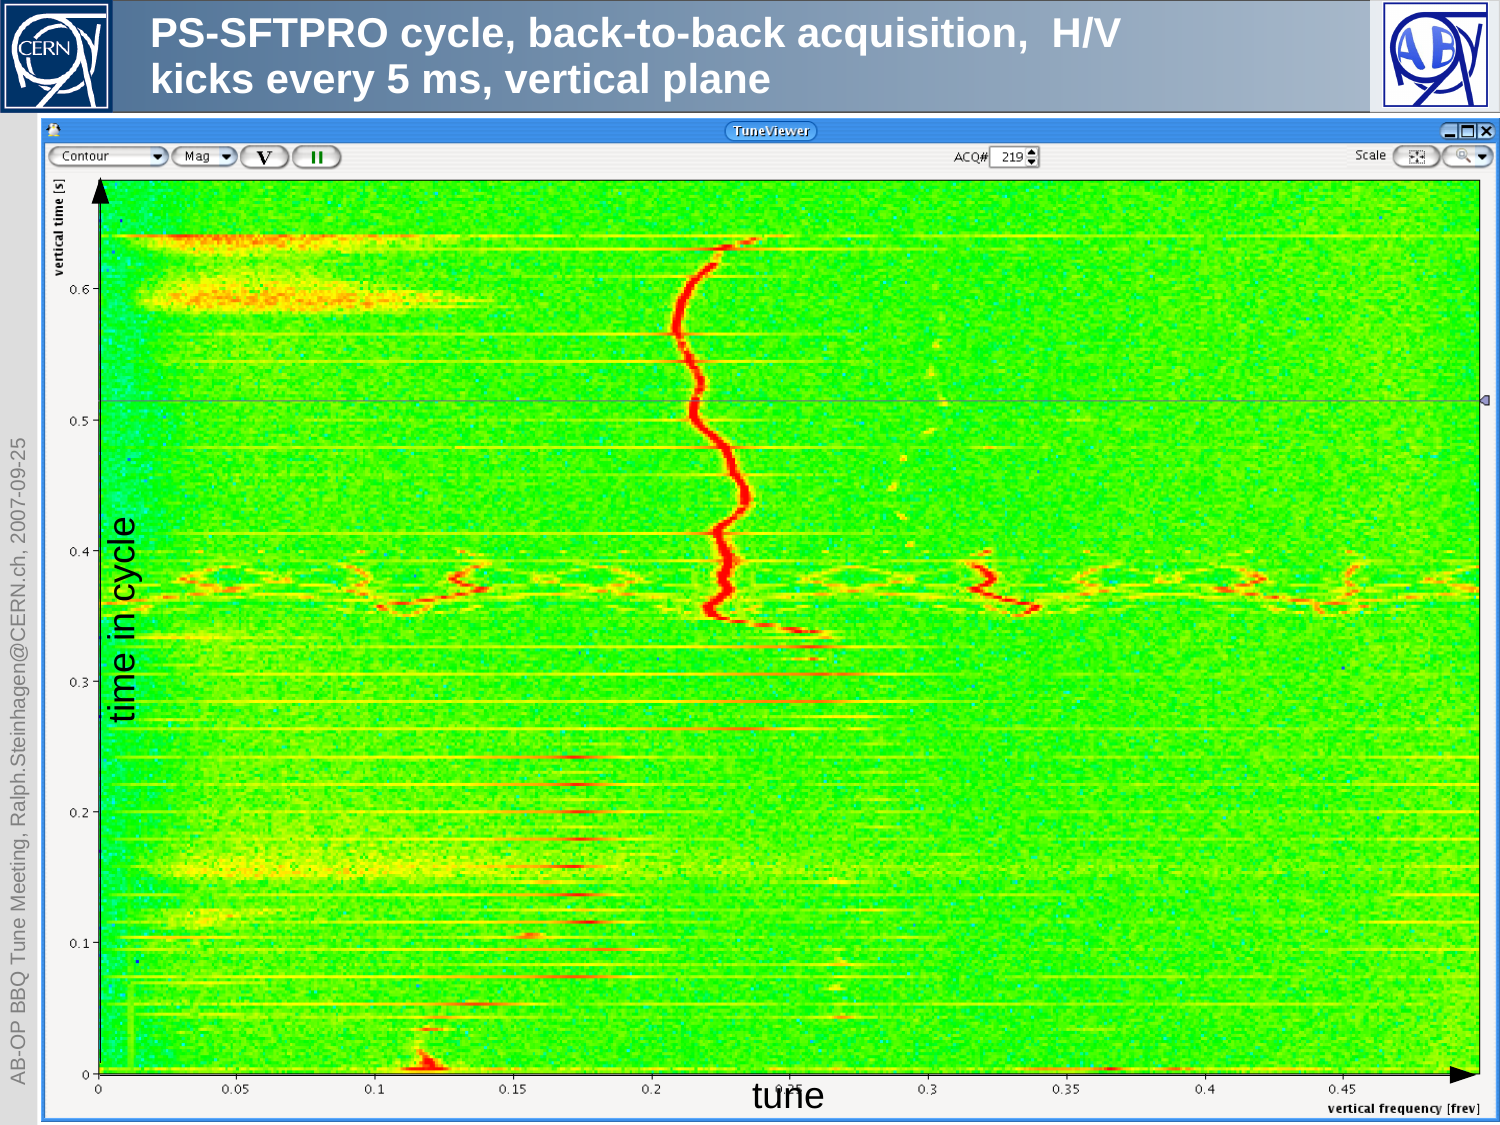

# PS-SFTPRO cycle, back-to-back acquisition, H/V kicks every 5 ms, vertical plane
time in cycle
tune